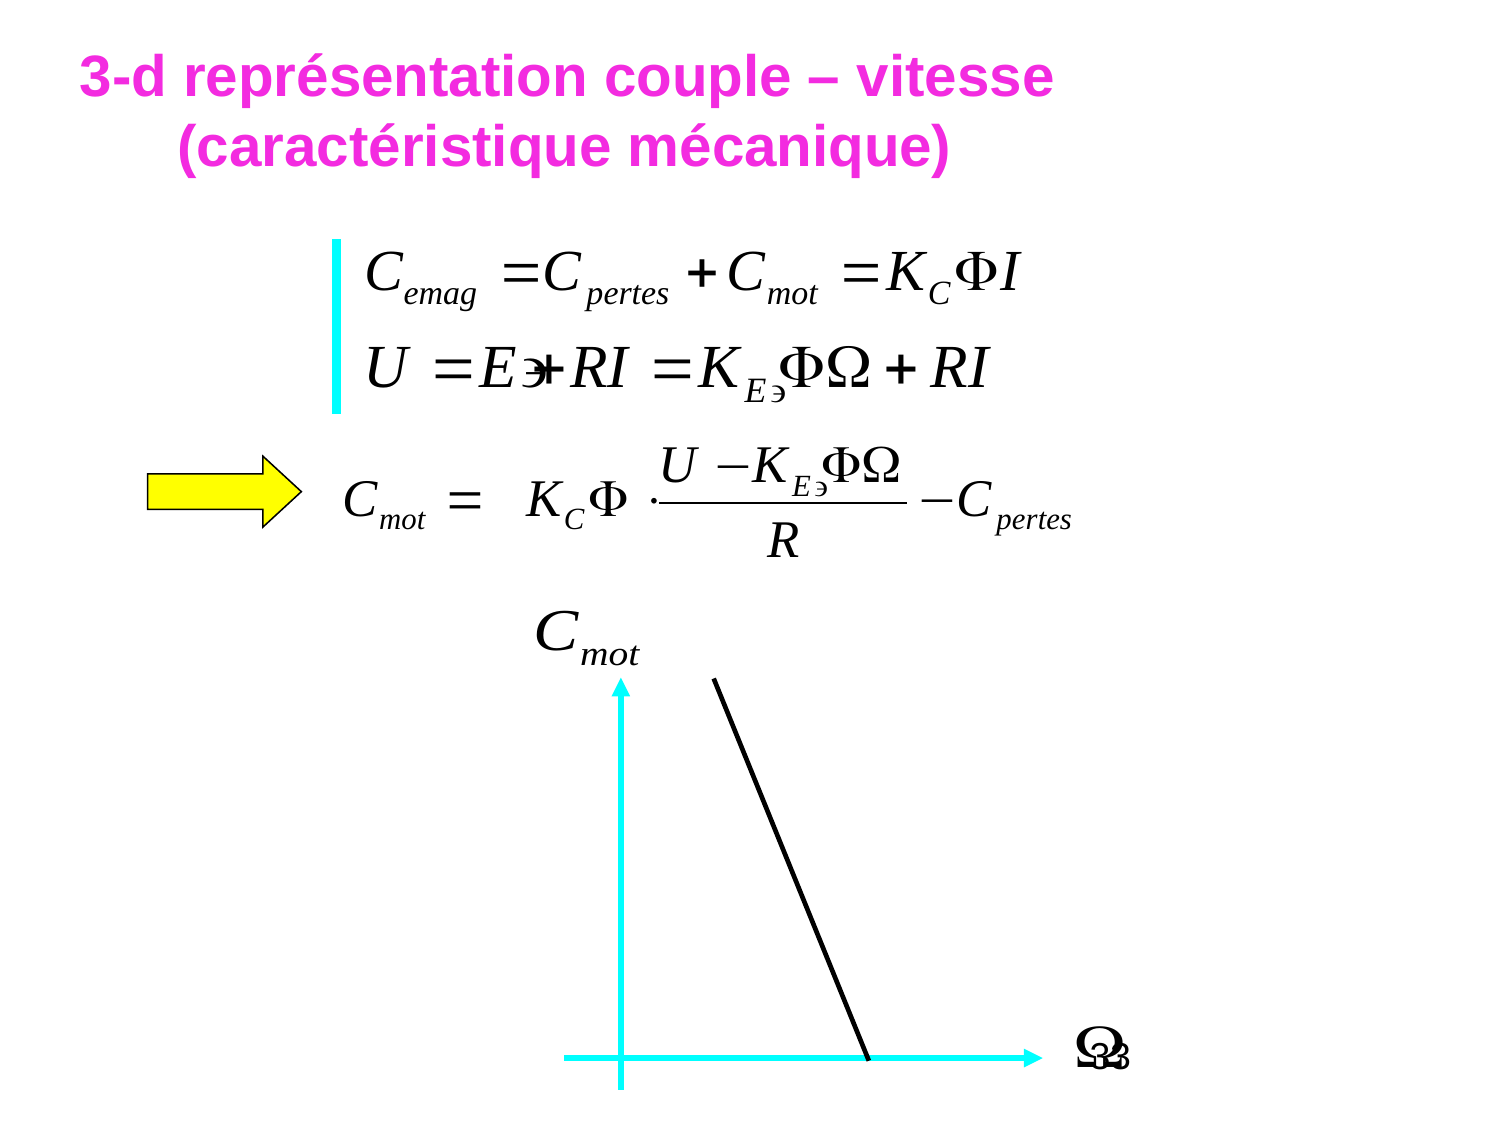

3-d représentation couple – vitesse
 (caractéristique mécanique)
33